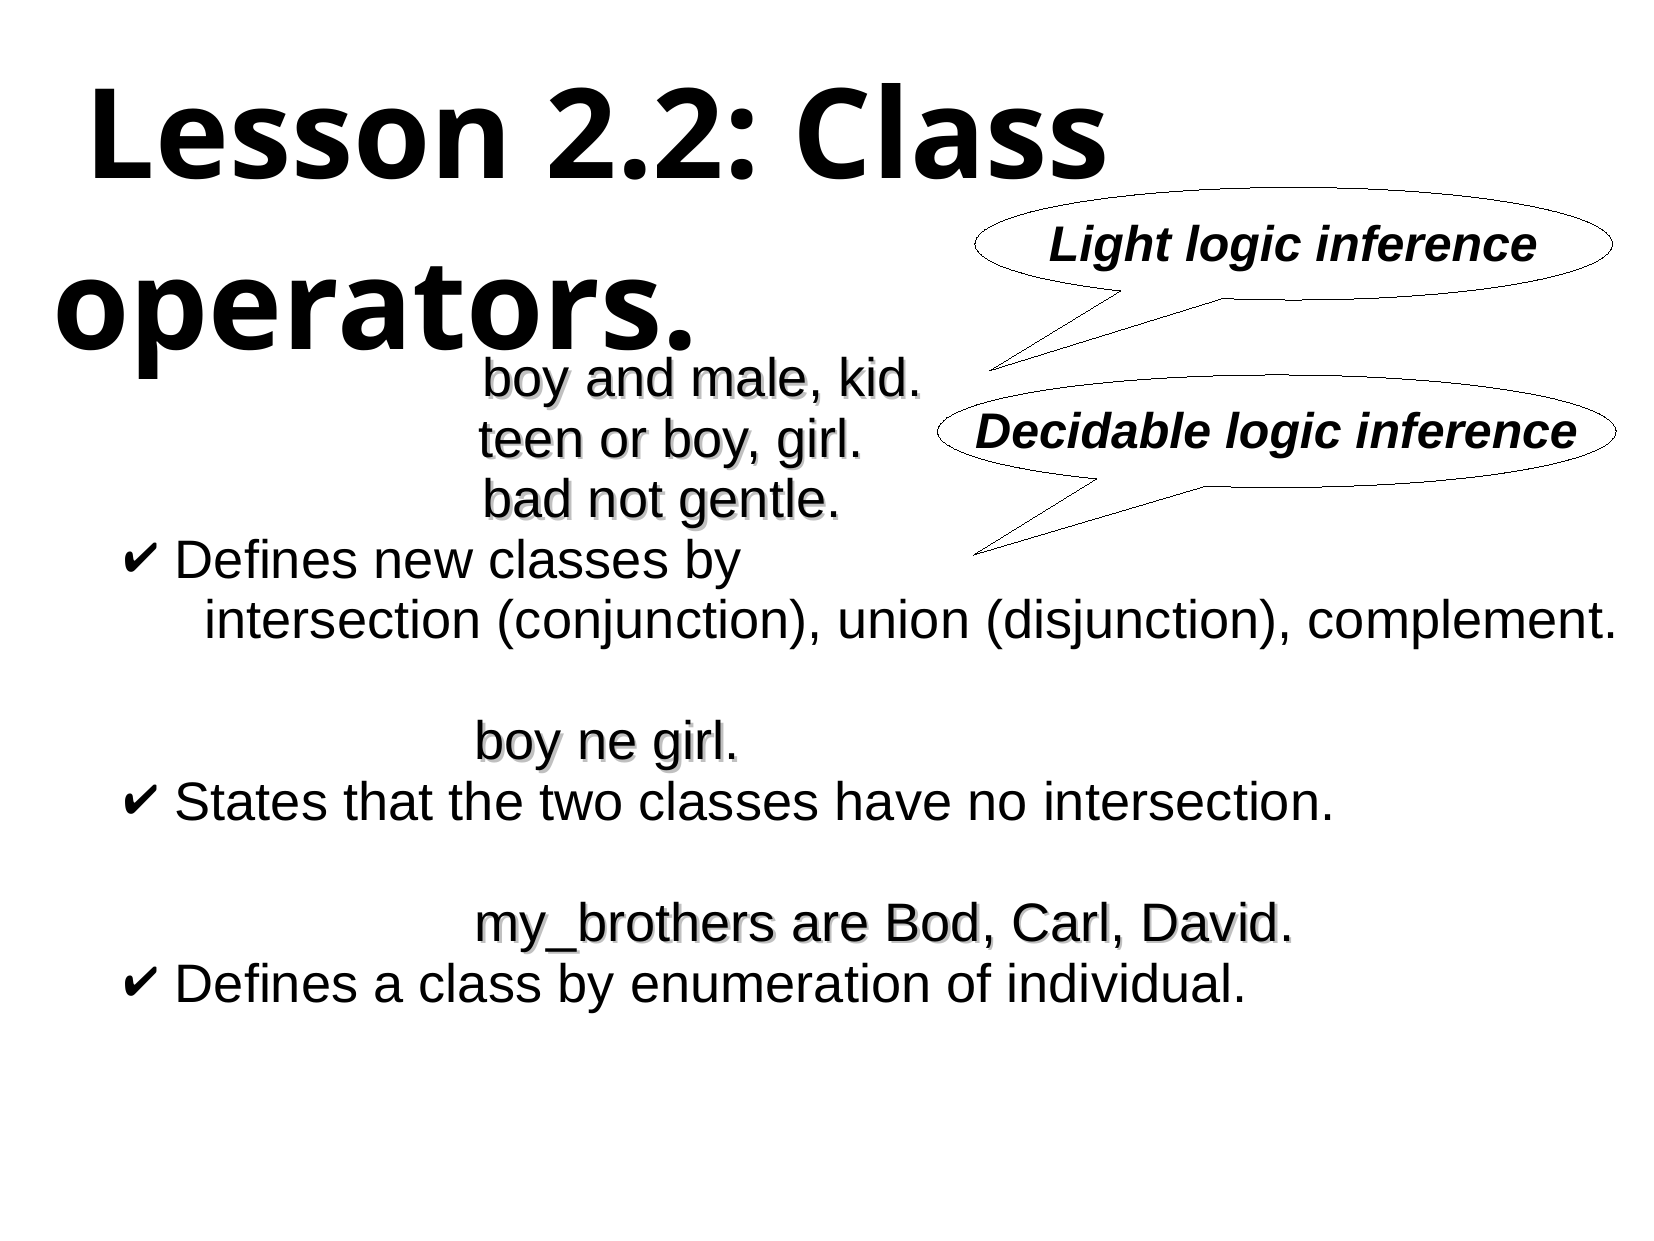

Lesson 2.2: Class operators.
Light logic inference
 boy and male, kid.
 teen or boy, girl.
 bad not gentle.
 Defines new classes by
 intersection (conjunction), union (disjunction), complement.
 				 boy ne girl.
 States that the two classes have no intersection.
 my_brothers are Bod, Carl, David.
 Defines a class by enumeration of individual.
Decidable logic inference